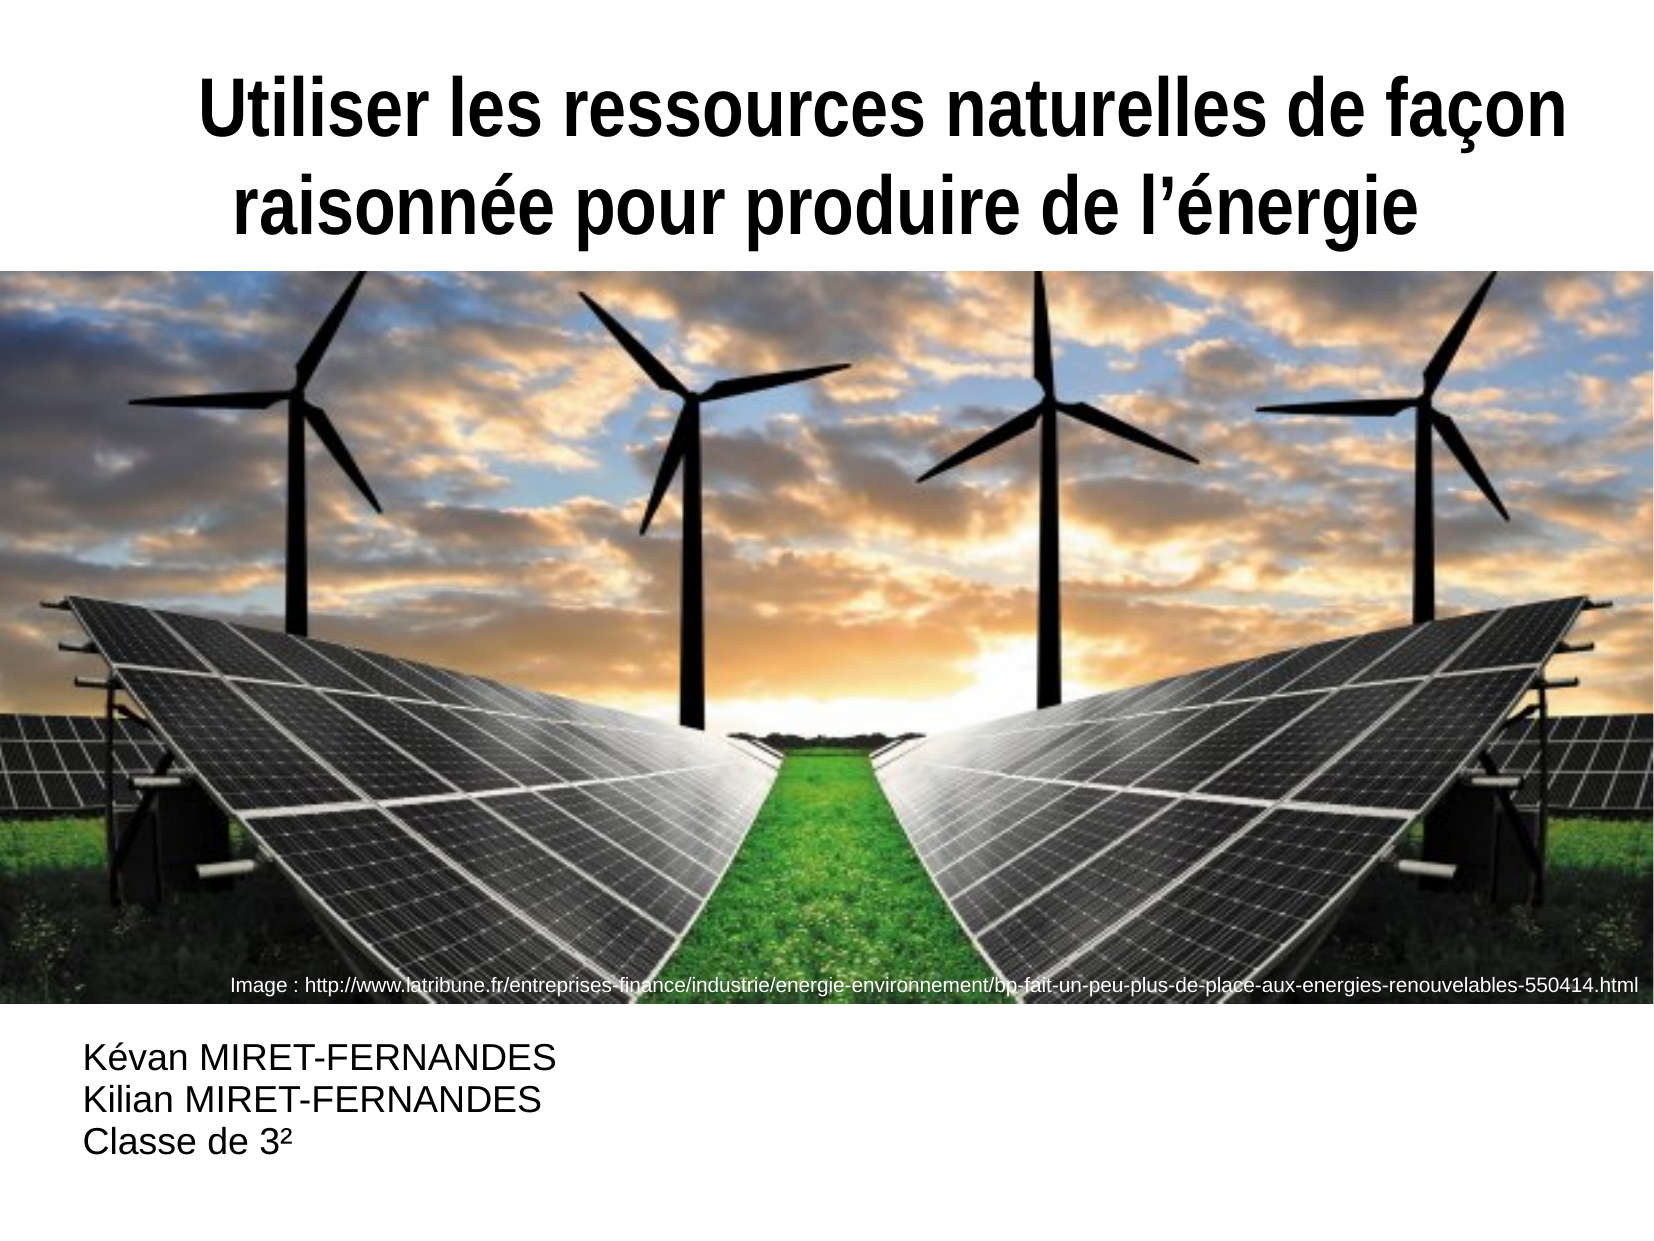

# Utiliser les ressources naturelles de façon raisonnée pour produire de l’énergie
Image : http://www.latribune.fr/entreprises-finance/industrie/energie-environnement/bp-fait-un-peu-plus-de-place-aux-energies-renouvelables-550414.html
Kévan MIRET-FERNANDES
Kilian MIRET-FERNANDES
Classe de 3²